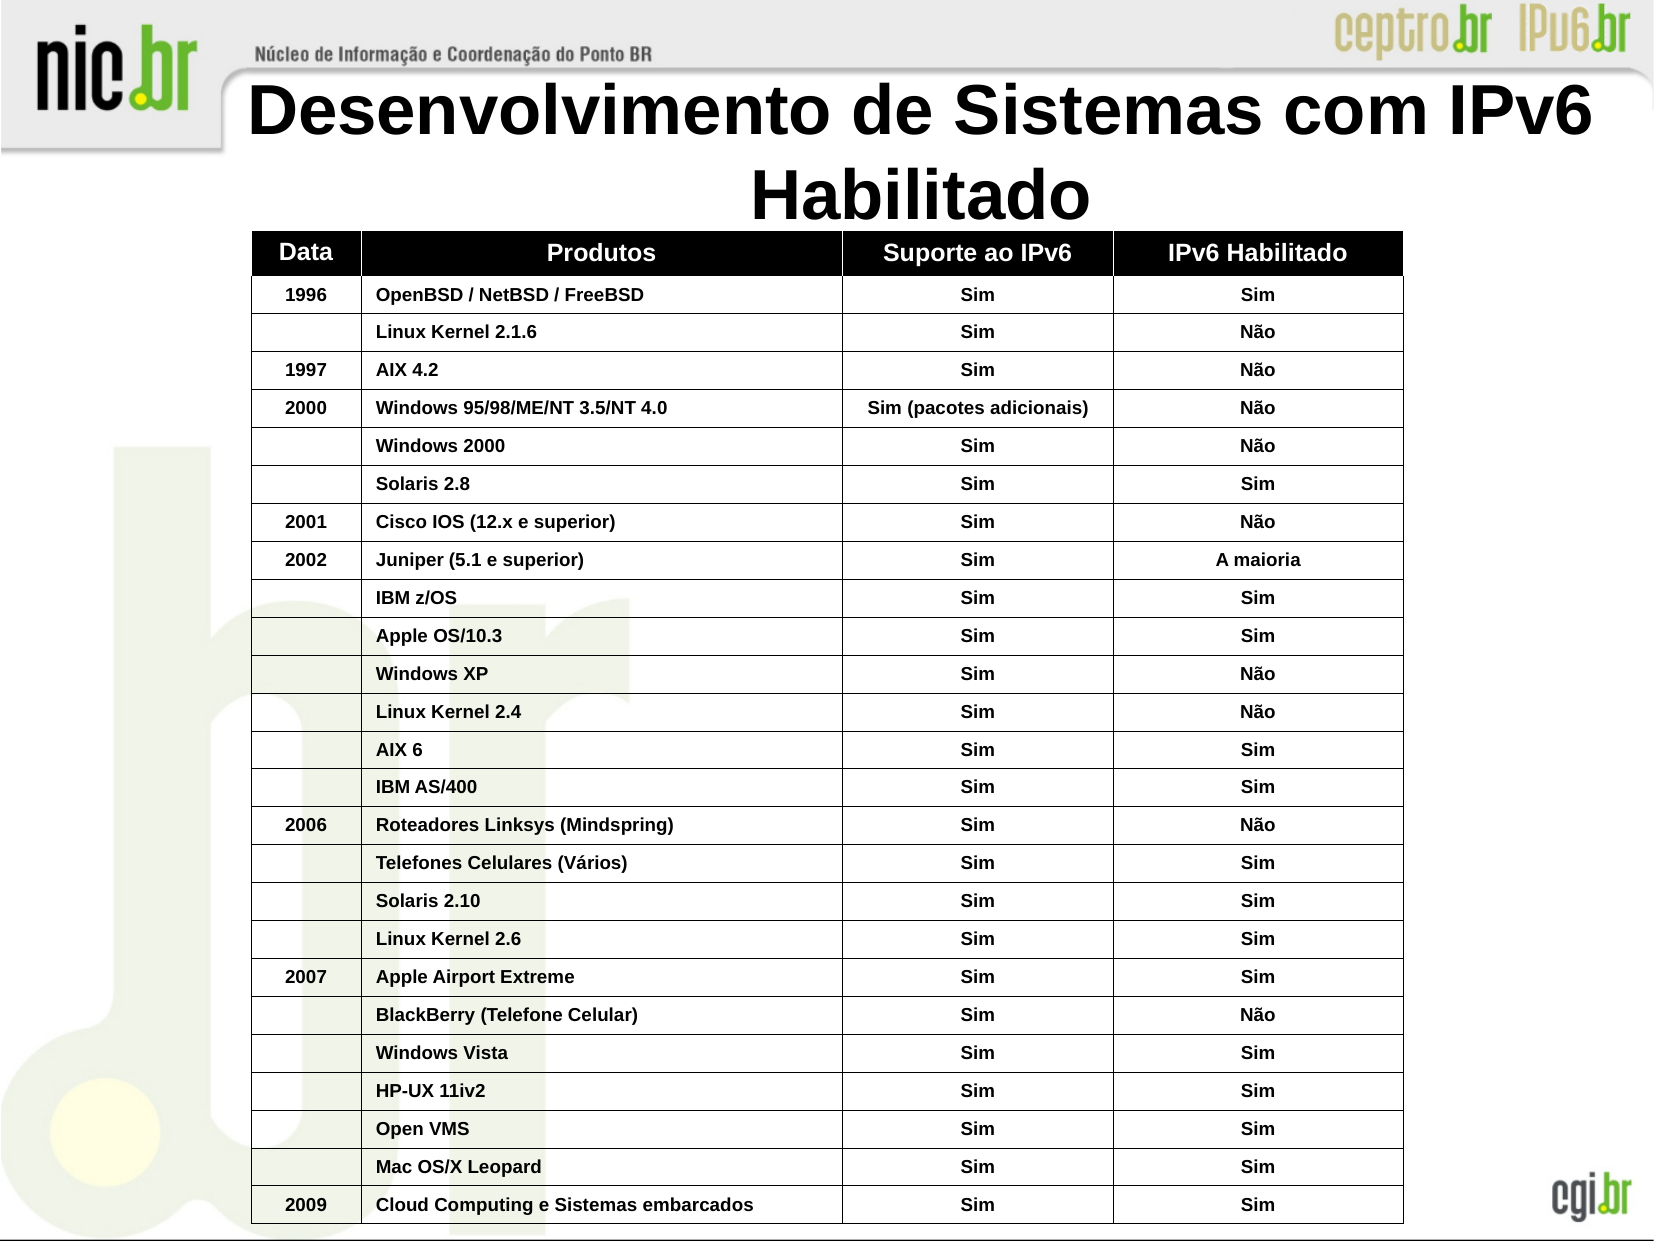

Desenvolvimento de Sistemas com IPv6 Habilitado
| Data | Produtos | Suporte ao IPv6 | IPv6 Habilitado |
| --- | --- | --- | --- |
| 1996 | OpenBSD / NetBSD / FreeBSD | Sim | Sim |
| | Linux Kernel 2.1.6 | Sim | Não |
| 1997 | AIX 4.2 | Sim | Não |
| 2000 | Windows 95/98/ME/NT 3.5/NT 4.0 | Sim (pacotes adicionais) | Não |
| | Windows 2000 | Sim | Não |
| | Solaris 2.8 | Sim | Sim |
| 2001 | Cisco IOS (12.x e superior) | Sim | Não |
| 2002 | Juniper (5.1 e superior) | Sim | A maioria |
| | IBM z/OS | Sim | Sim |
| | Apple OS/10.3 | Sim | Sim |
| | Windows XP | Sim | Não |
| | Linux Kernel 2.4 | Sim | Não |
| | AIX 6 | Sim | Sim |
| | IBM AS/400 | Sim | Sim |
| 2006 | Roteadores Linksys (Mindspring) | Sim | Não |
| | Telefones Celulares (Vários) | Sim | Sim |
| | Solaris 2.10 | Sim | Sim |
| | Linux Kernel 2.6 | Sim | Sim |
| 2007 | Apple Airport Extreme | Sim | Sim |
| | BlackBerry (Telefone Celular) | Sim | Não |
| | Windows Vista | Sim | Sim |
| | HP-UX 11iv2 | Sim | Sim |
| | Open VMS | Sim | Sim |
| | Mac OS/X Leopard | Sim | Sim |
| 2009 | Cloud Computing e Sistemas embarcados | Sim | Sim |